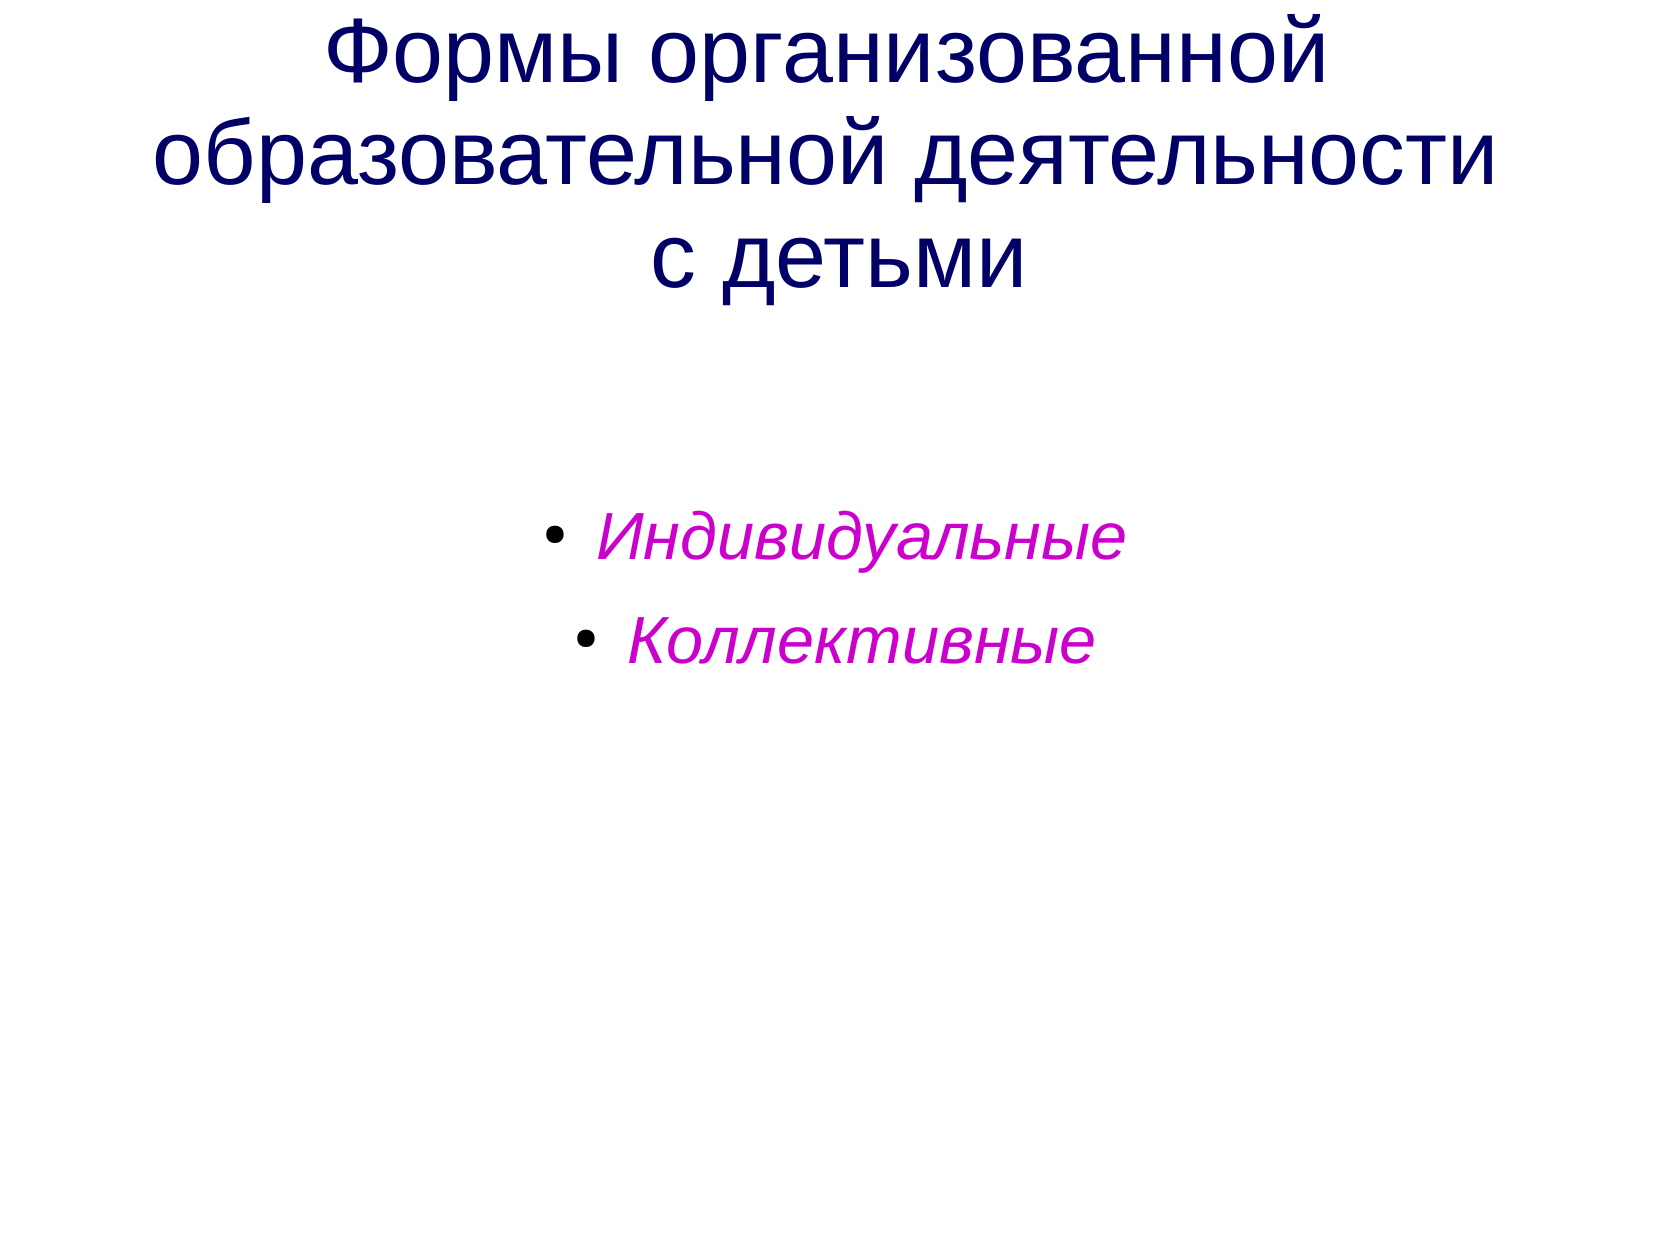

# Формы организованной образовательной деятельности с детьми
Индивидуальные
Коллективные